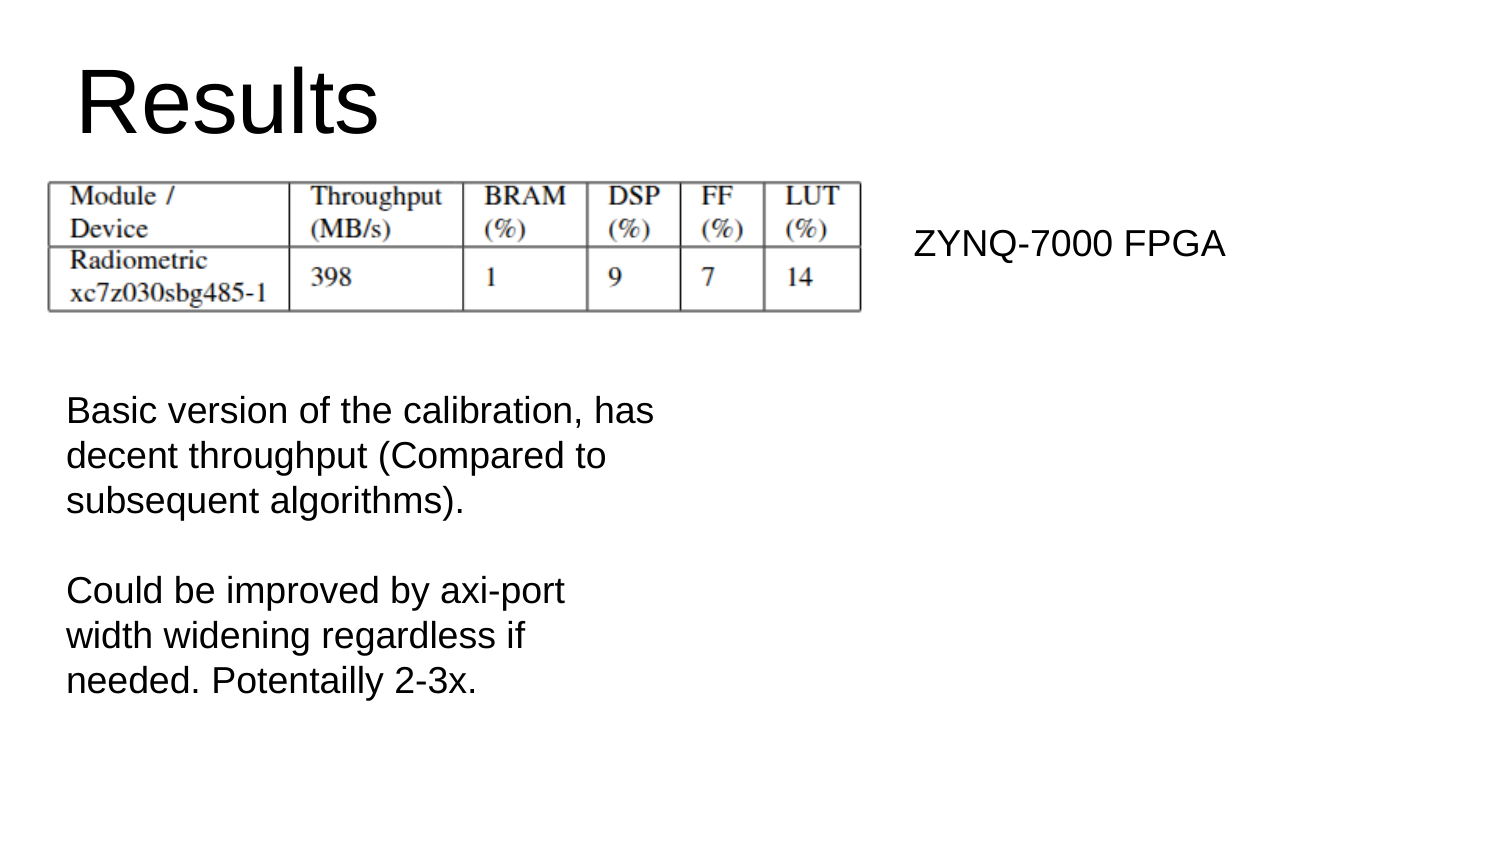

# Results
ZYNQ-7000 FPGA
Basic version of the calibration, has decent throughput (Compared to subsequent algorithms).
Could be improved by axi-port width widening regardless if needed. Potentailly 2-3x.